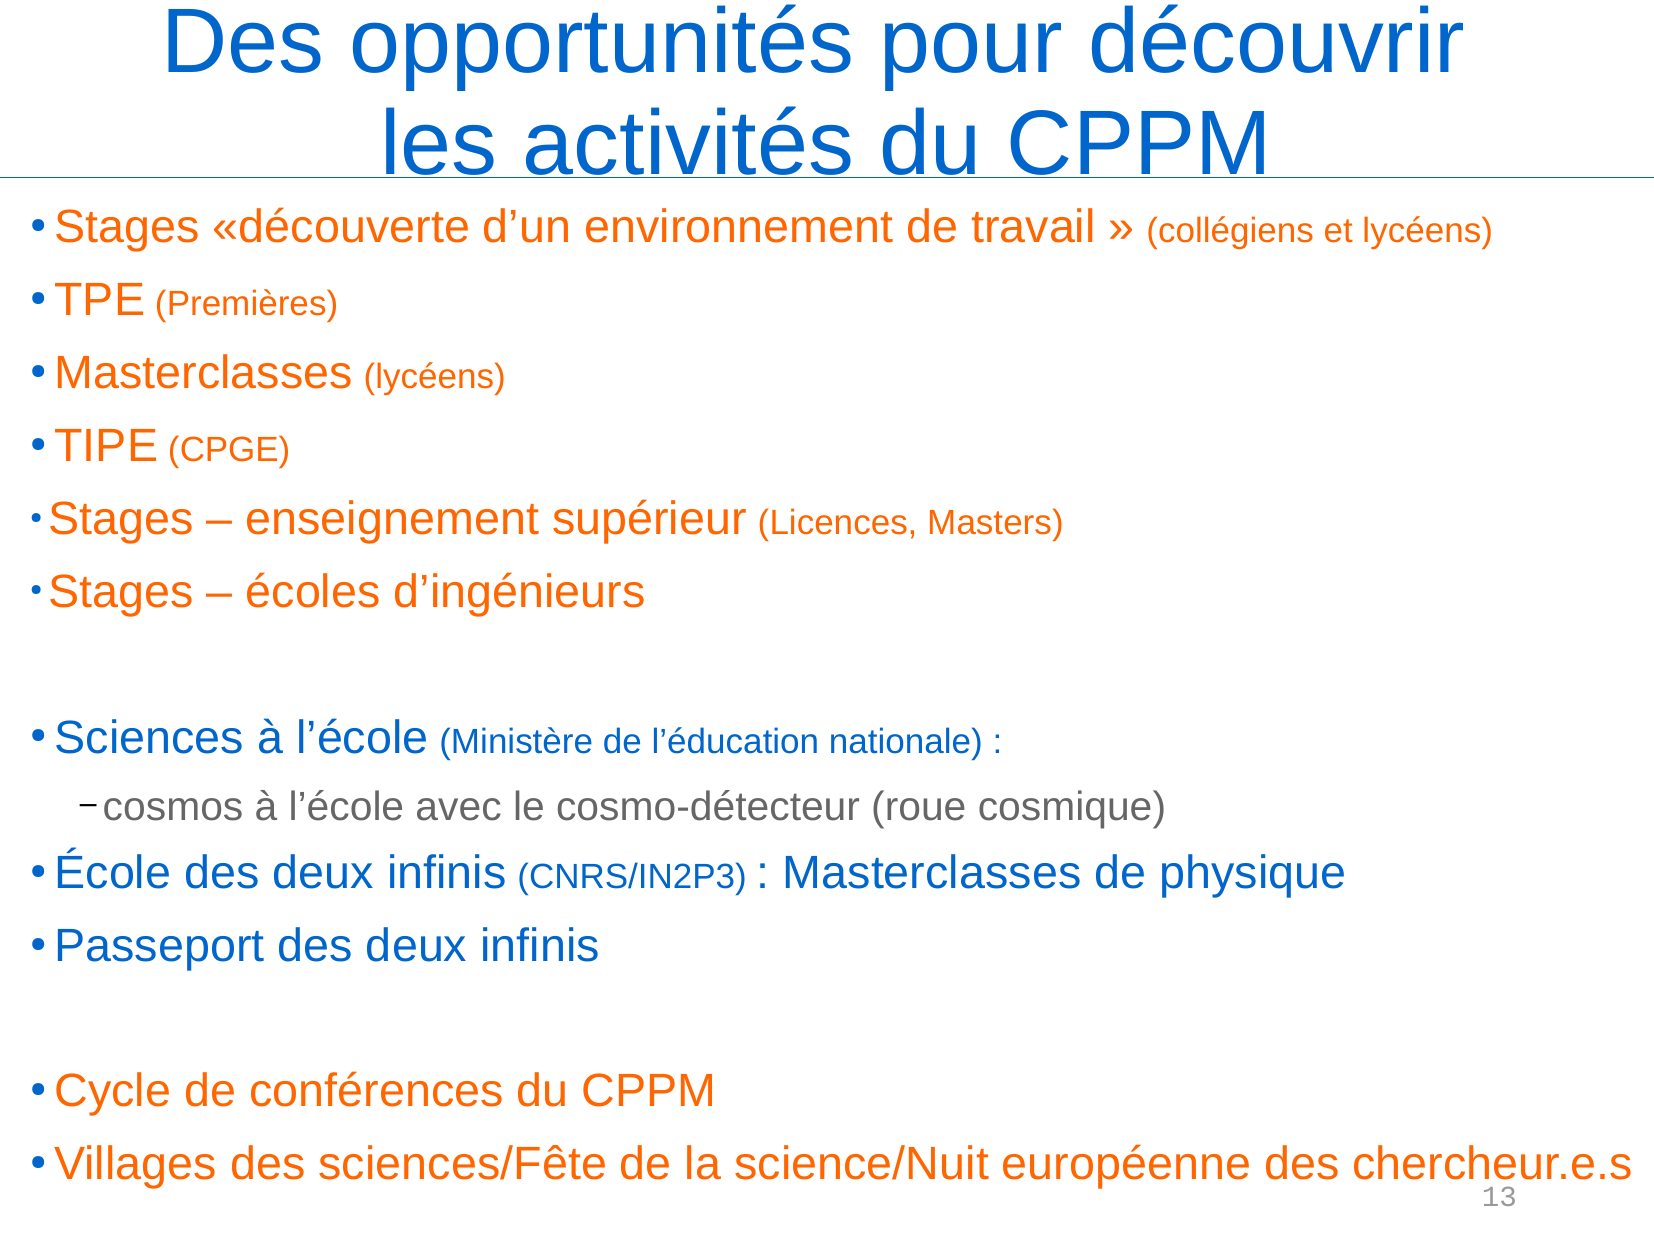

# Des opportunités pour découvrir les activités du CPPM
 Stages «découverte d’un environnement de travail » (collégiens et lycéens)
 TPE (Premières)
 Masterclasses (lycéens)
 TIPE (CPGE)
 Stages – enseignement supérieur (Licences, Masters)
 Stages – écoles d’ingénieurs
 Sciences à l’école (Ministère de l’éducation nationale) :
 cosmos à l’école avec le cosmo-détecteur (roue cosmique)
 École des deux infinis (CNRS/IN2P3) : Masterclasses de physique
 Passeport des deux infinis
 Cycle de conférences du CPPM
 Villages des sciences/Fête de la science/Nuit européenne des chercheur.e.s
13